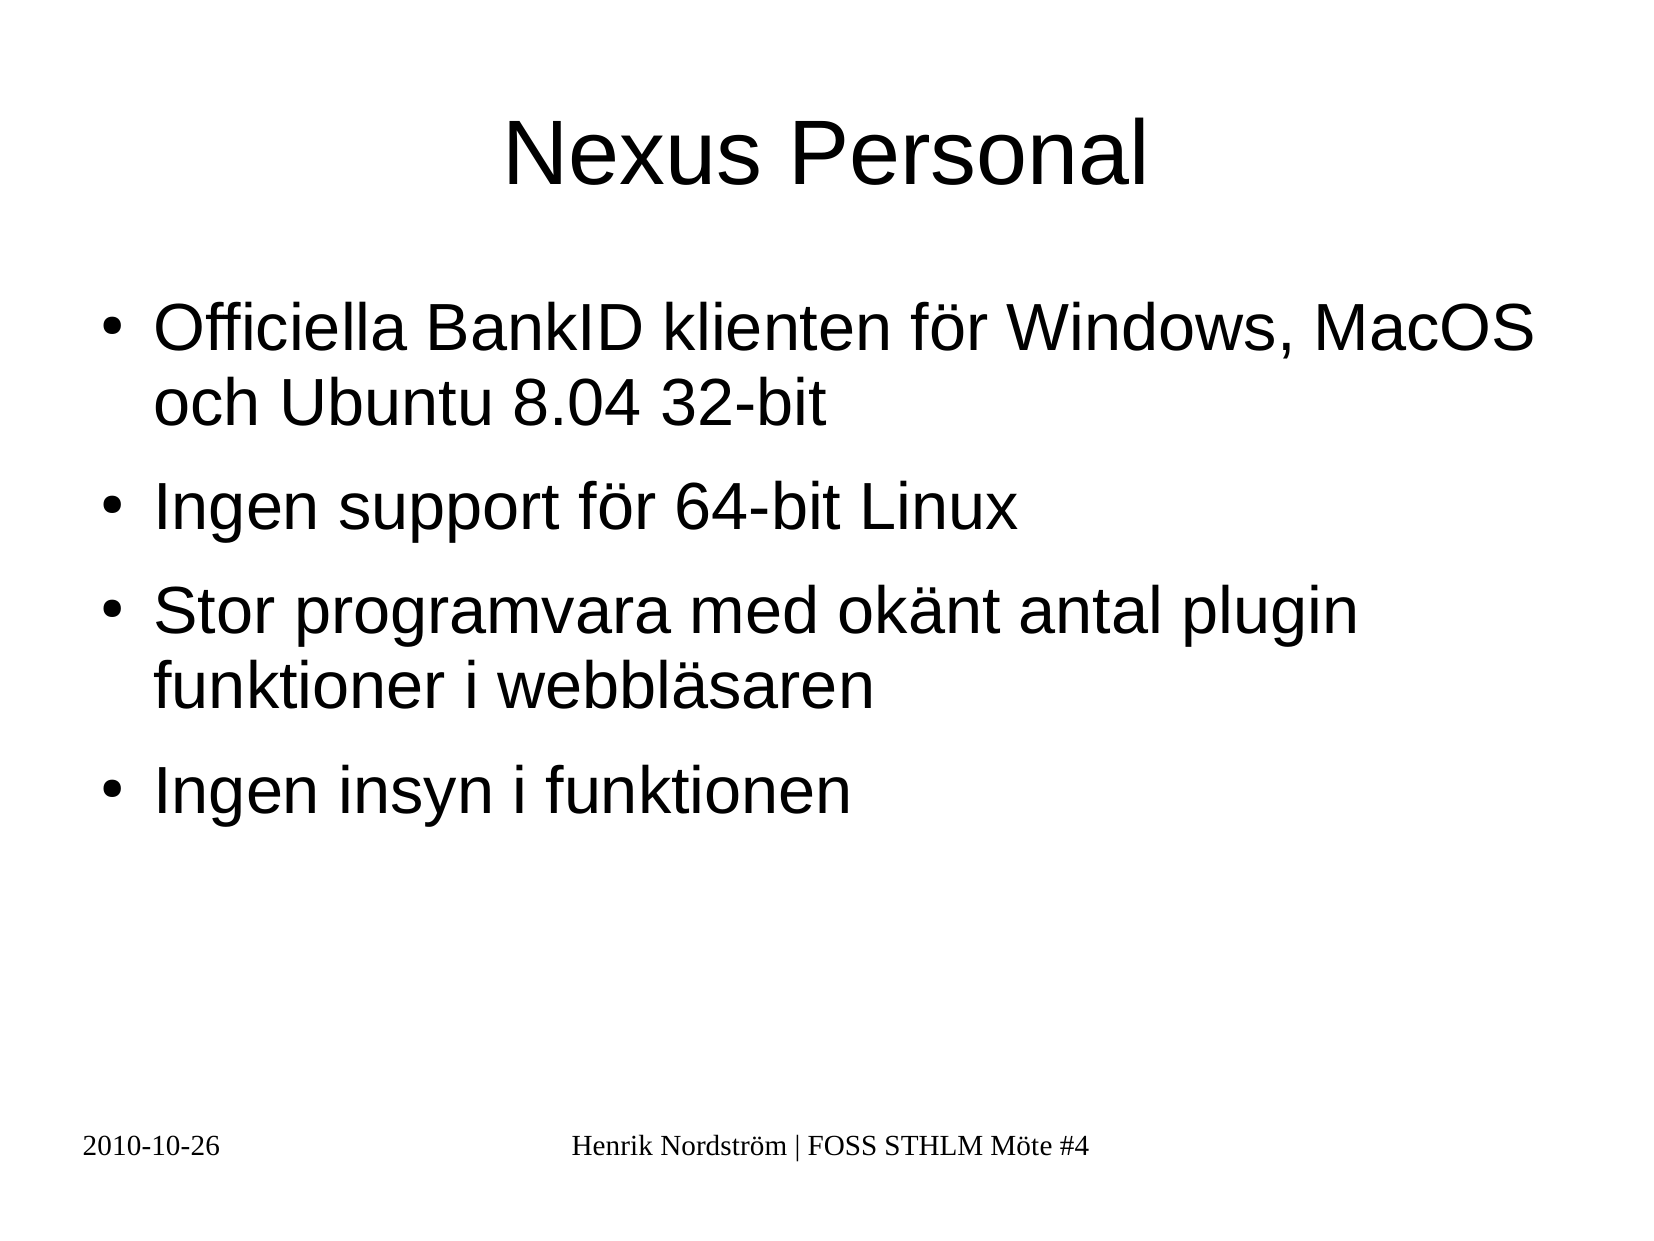

# Nexus Personal
Officiella BankID klienten för Windows, MacOS och Ubuntu 8.04 32-bit
Ingen support för 64-bit Linux
Stor programvara med okänt antal plugin funktioner i webbläsaren
Ingen insyn i funktionen
2010-10-26
Henrik Nordström | FOSS STHLM Möte #4